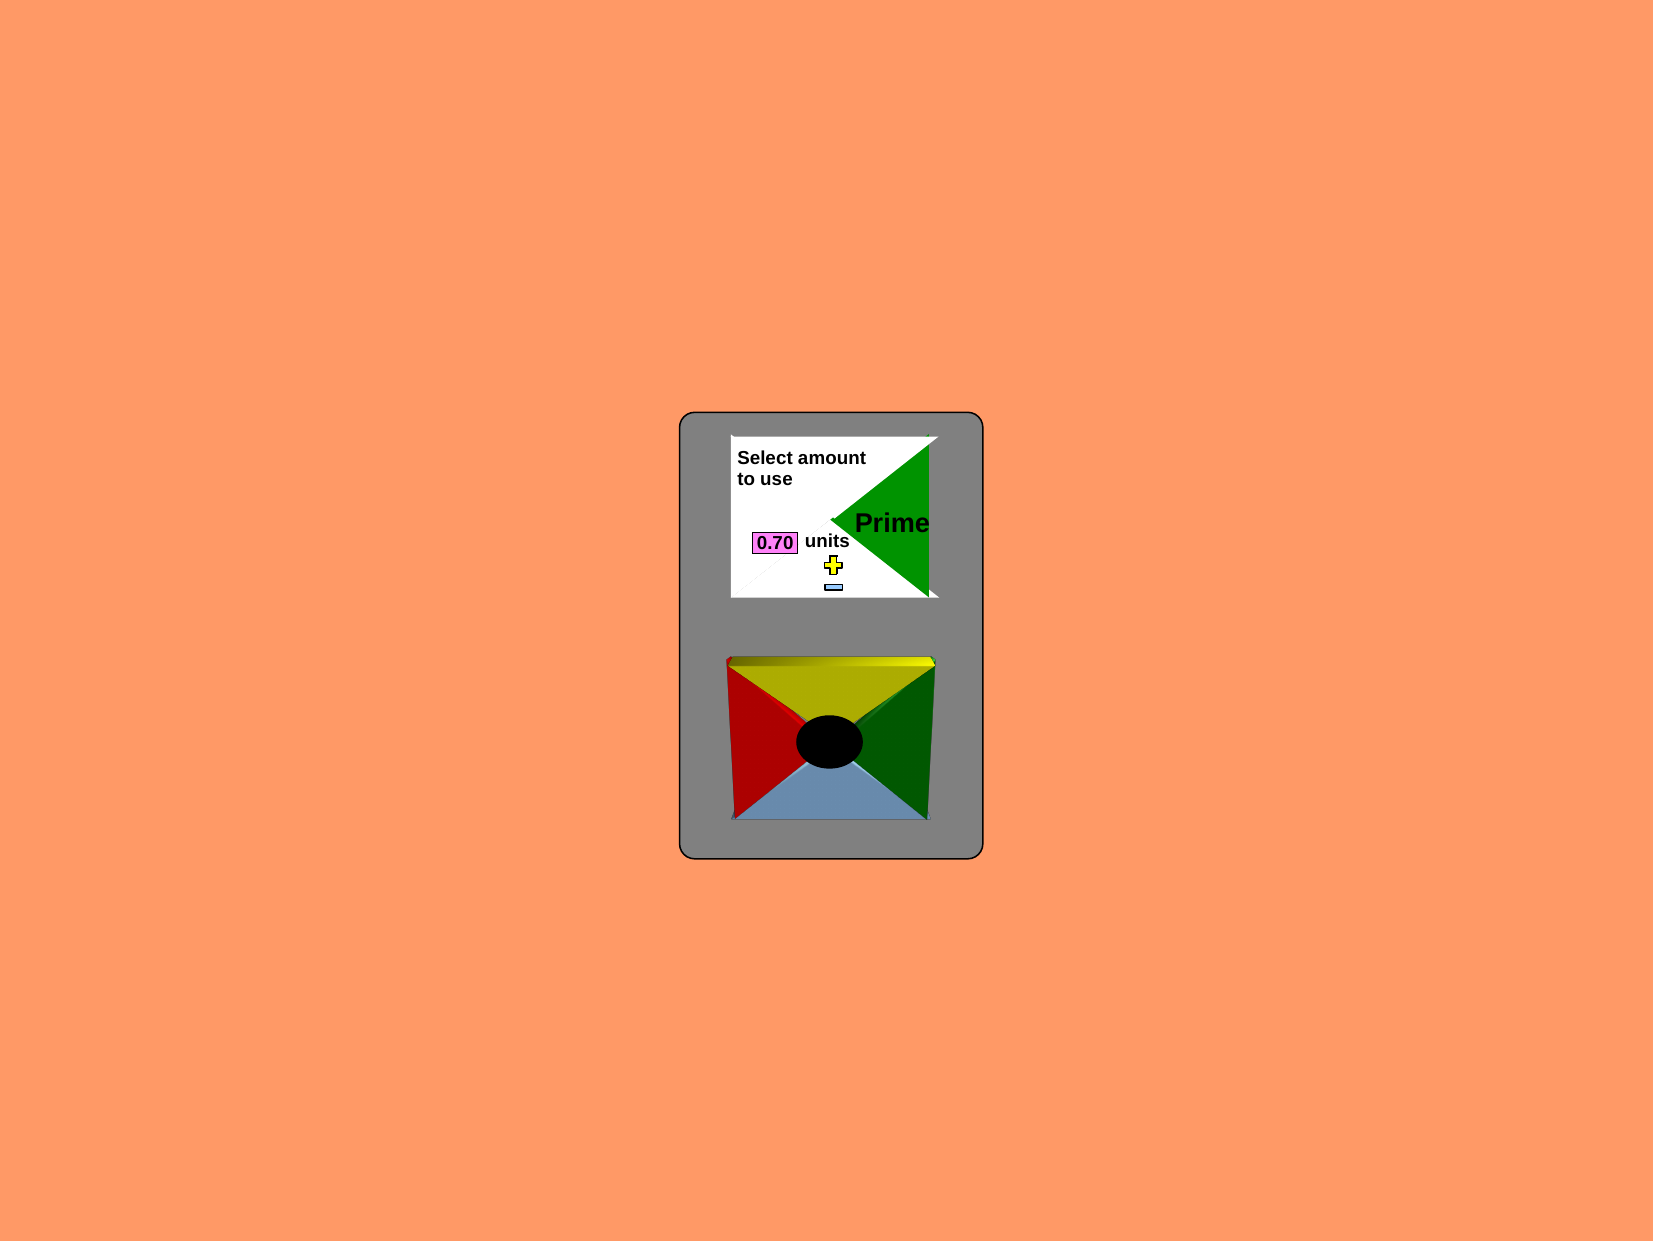

Select amount to use
Prime
units
0.70